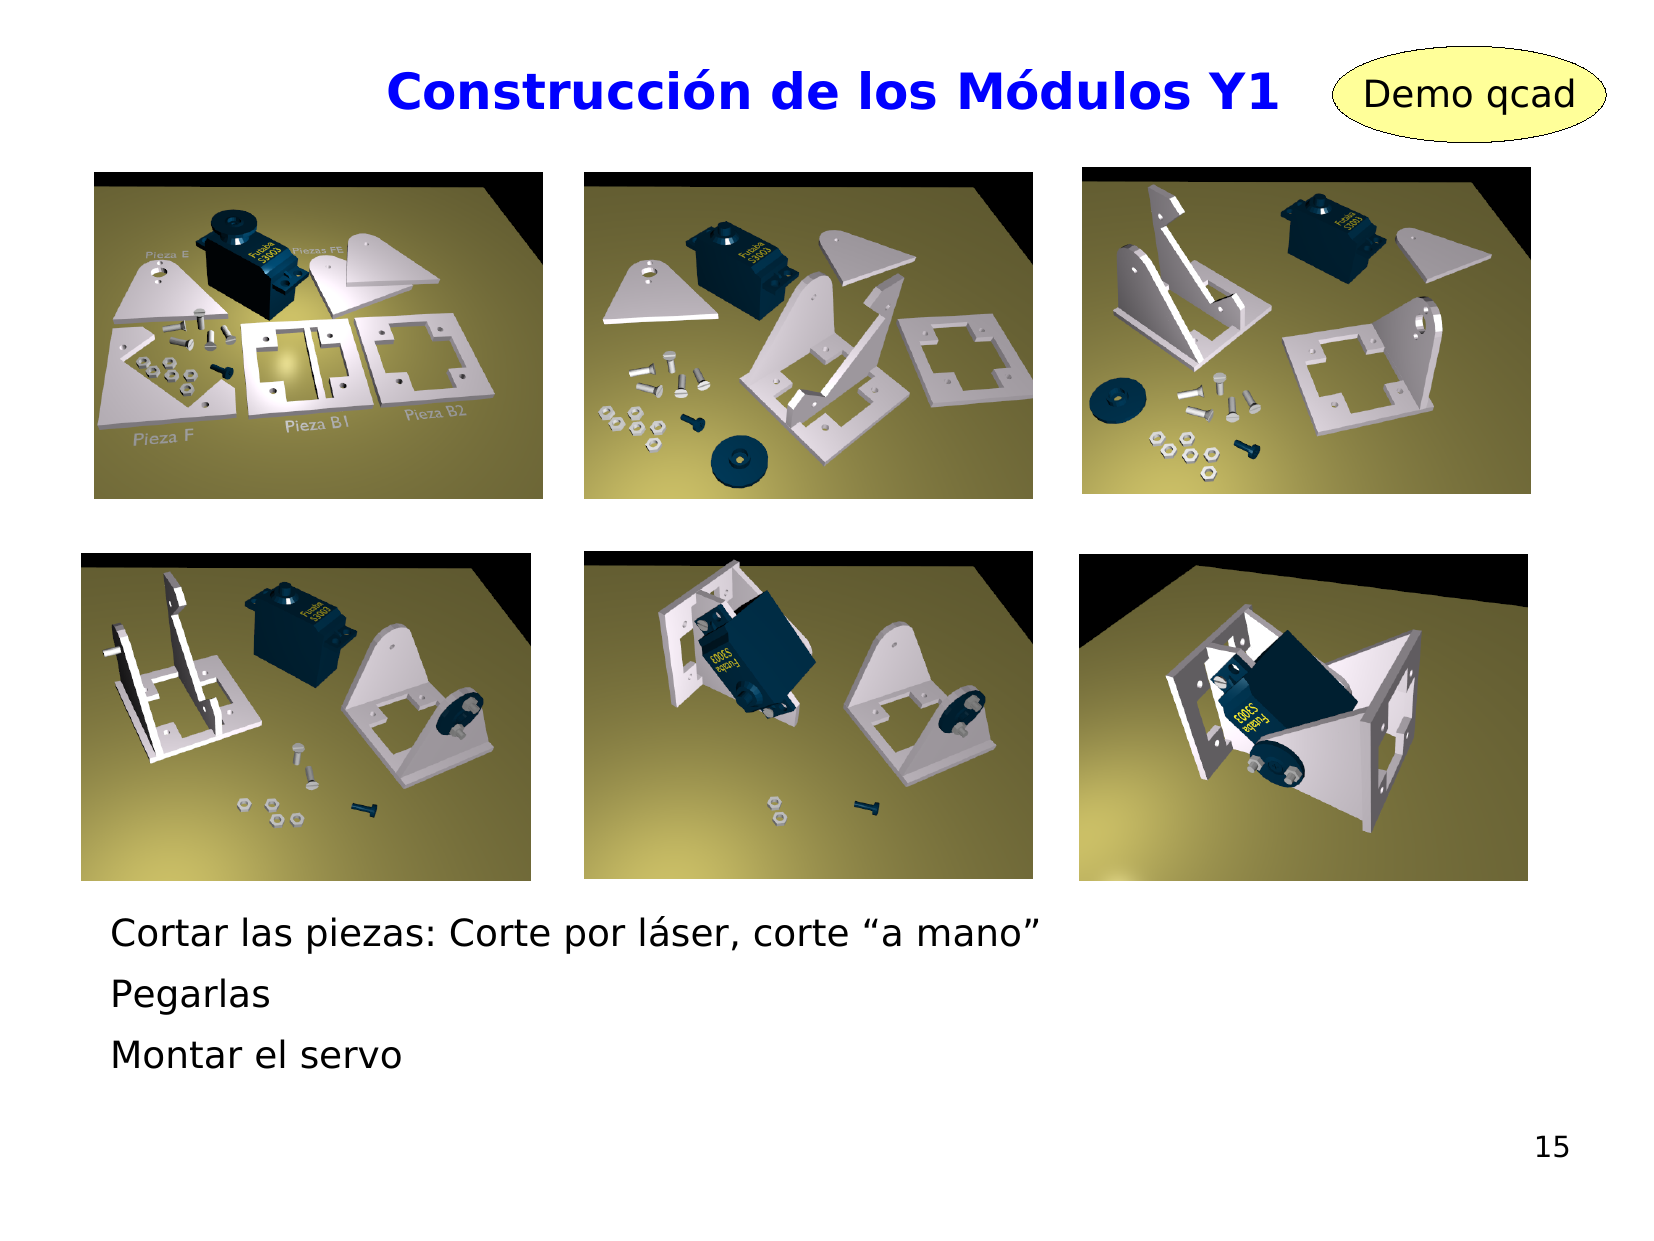

Demo qcad
Construcción de los Módulos Y1
 Cortar las piezas: Corte por láser, corte “a mano”
 Pegarlas
 Montar el servo
15